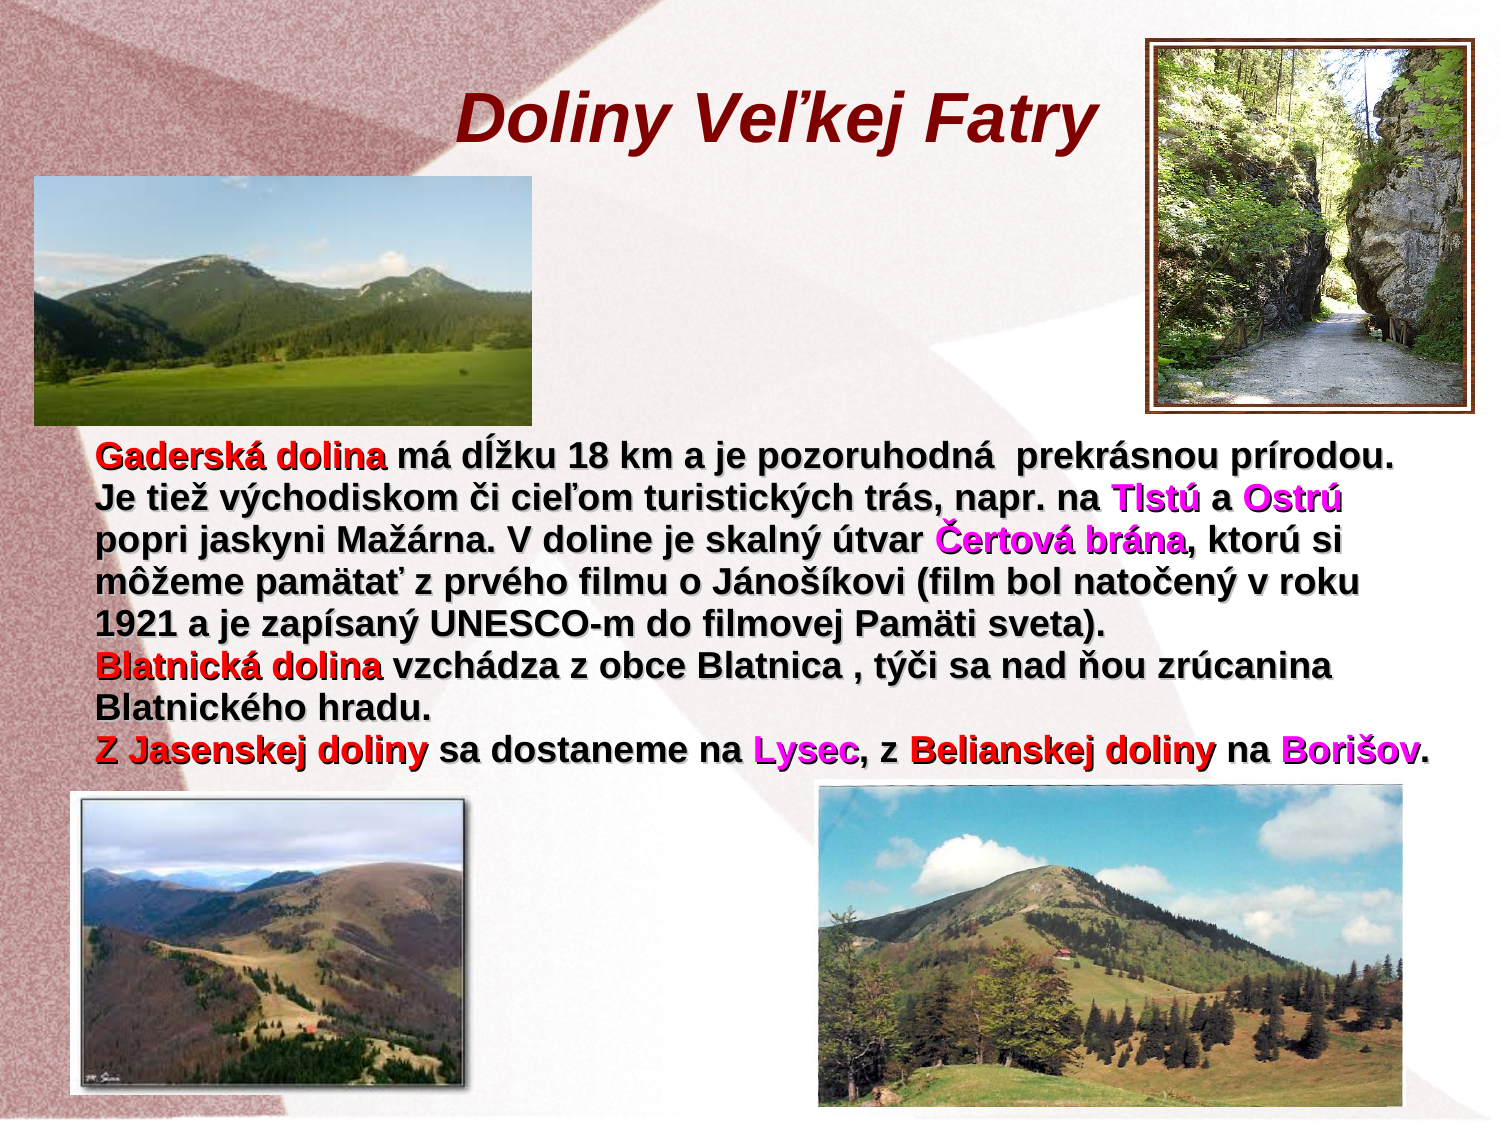

# Doliny Veľkej Fatry
Gaderská dolina má dĺžku 18 km a je pozoruhodná prekrásnou prírodou. Je tiež východiskom či cieľom turistických trás, napr. na Tlstú a Ostrú popri jaskyni Mažárna. V doline je skalný útvar Čertová brána, ktorú si môžeme pamätať z prvého filmu o Jánošíkovi (film bol natočený v roku 1921 a je zapísaný UNESCO-m do filmovej Pamäti sveta).
Blatnická dolina vzchádza z obce Blatnica , týči sa nad ňou zrúcanina Blatnického hradu.
Z Jasenskej doliny sa dostaneme na Lysec, z Belianskej doliny na Borišov.